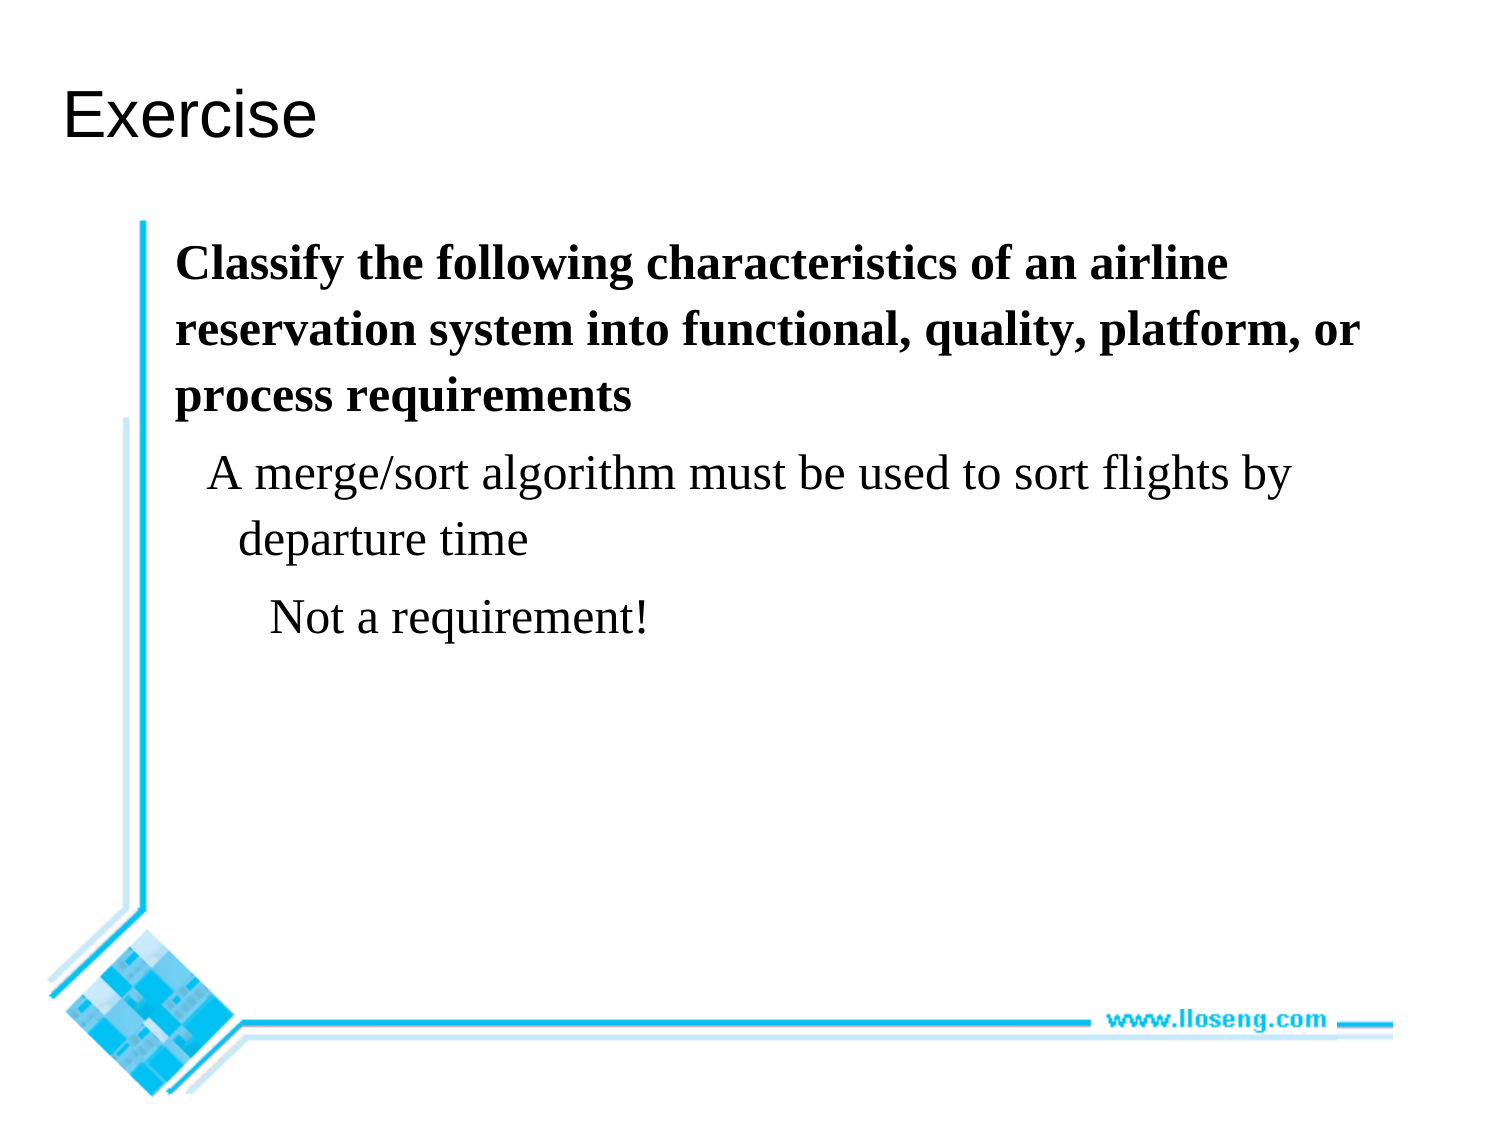

# Exercise
Classify the following characteristics of an airline reservation system into functional, quality, platform, or process requirements
A merge/sort algorithm must be used to sort flights by departure time
Not a requirement!